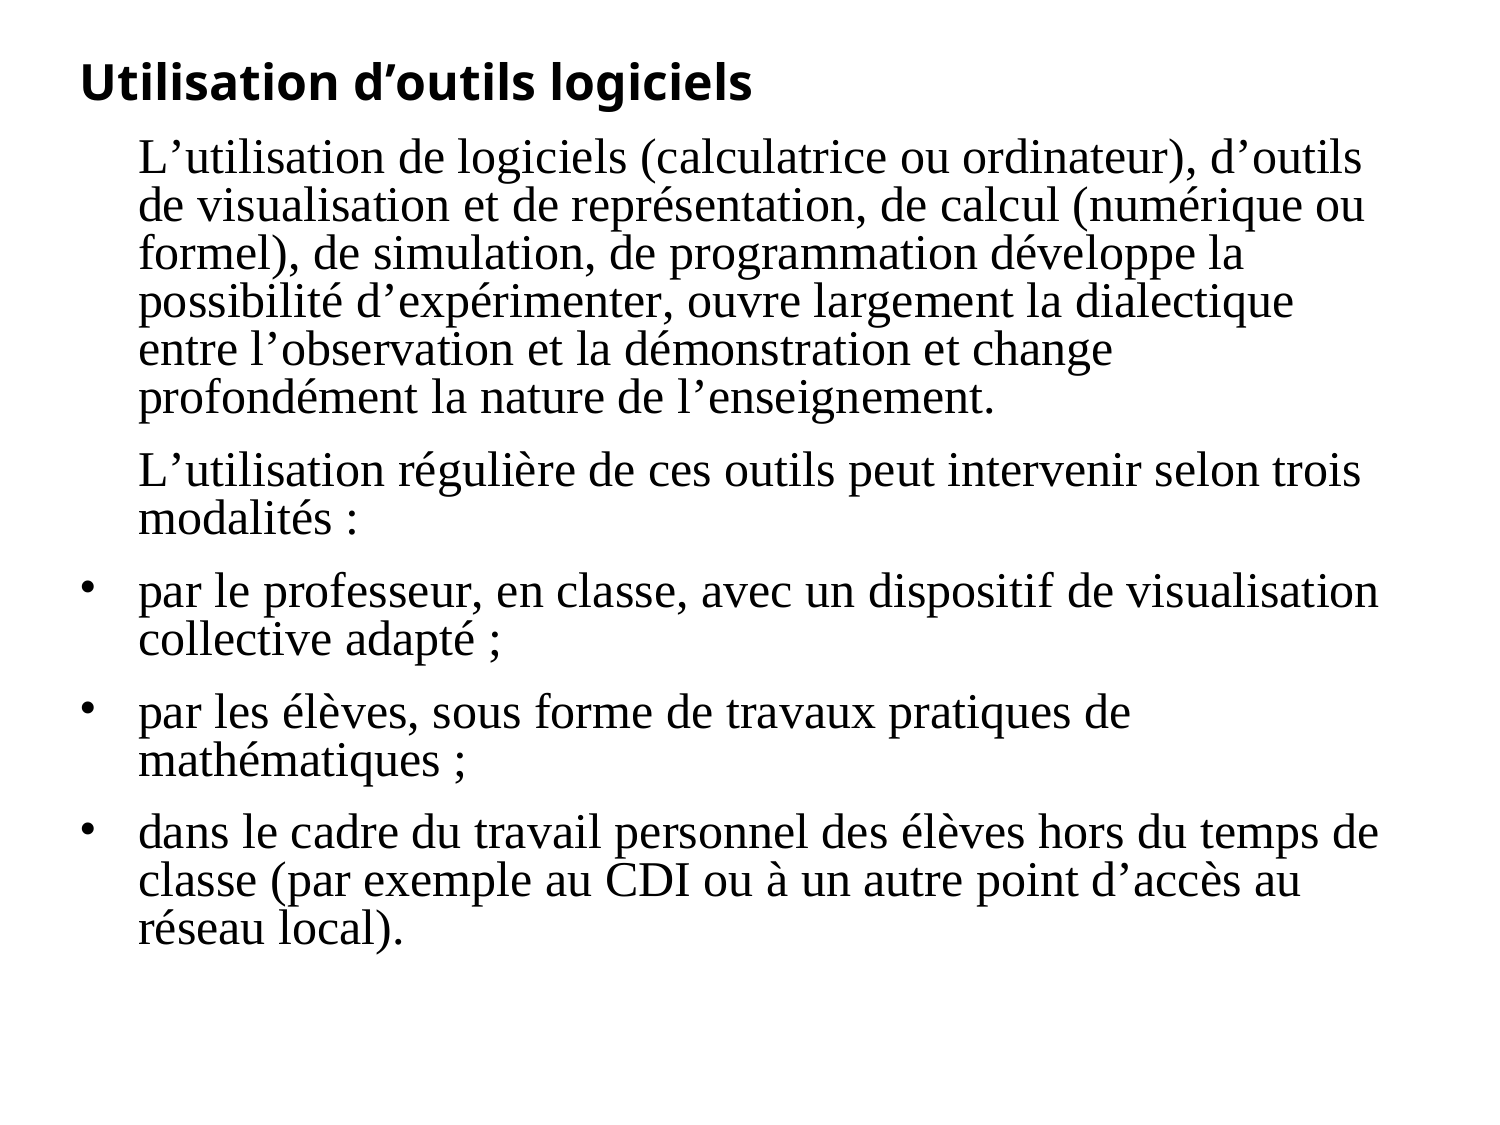

# Utilisation d’outils logiciels
	L’utilisation de logiciels (calculatrice ou ordinateur), d’outils de visualisation et de représentation, de calcul (numérique ou formel), de simulation, de programmation développe la possibilité d’expérimenter, ouvre largement la dialectique entre l’observation et la démonstration et change profondément la nature de l’enseignement.
	L’utilisation régulière de ces outils peut intervenir selon trois modalités :
par le professeur, en classe, avec un dispositif de visualisation collective adapté ;
par les élèves, sous forme de travaux pratiques de mathématiques ;
dans le cadre du travail personnel des élèves hors du temps de classe (par exemple au CDI ou à un autre point d’accès au réseau local).